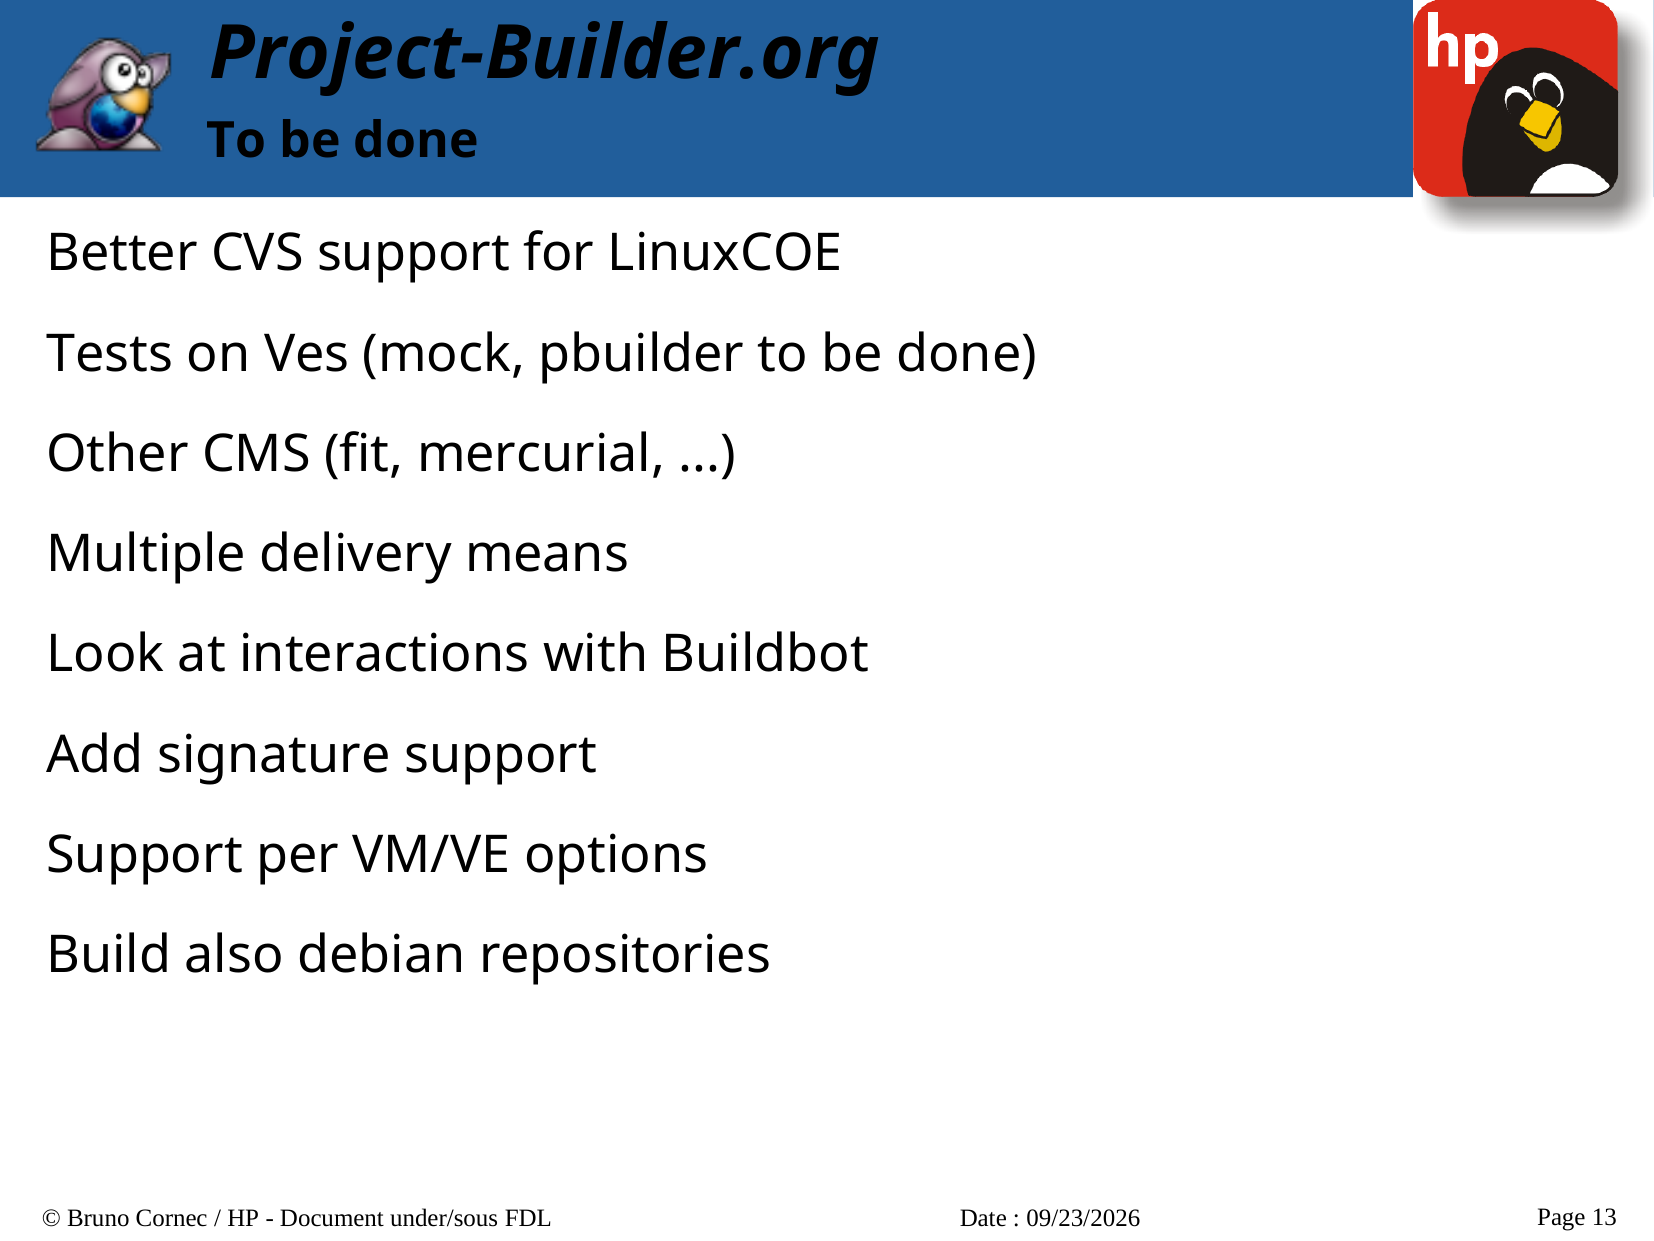

To be done
# Better CVS support for LinuxCOE
Tests on Ves (mock, pbuilder to be done)
Other CMS (fit, mercurial, ...)
Multiple delivery means
Look at interactions with Buildbot
Add signature support
Support per VM/VE options
Build also debian repositories